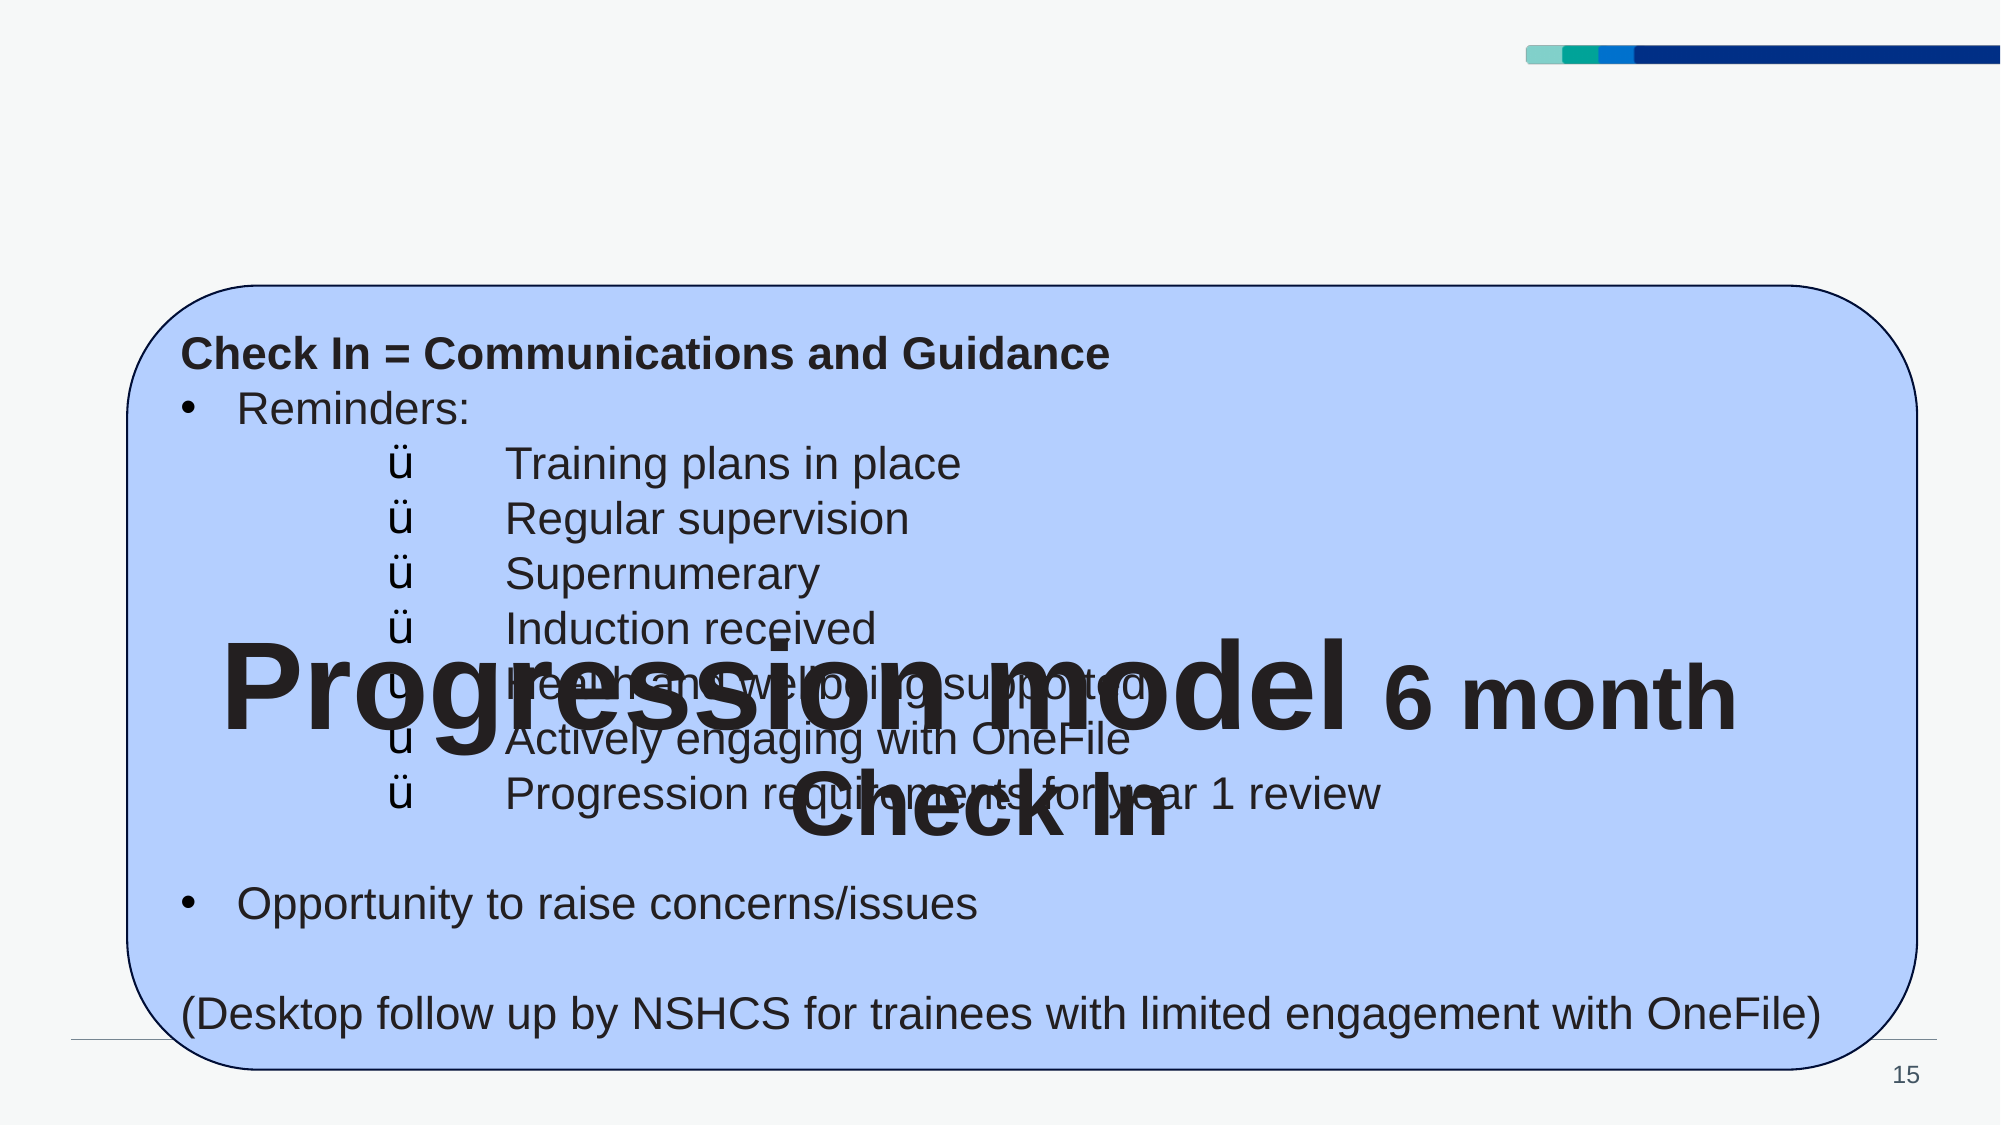

Check In = Communications and Guidance
Reminders:
Training plans in place
Regular supervision
Supernumerary
Induction received
Health and wellbeing supported
Actively engaging with OneFile
Progression requirements for year 1 review
Opportunity to raise concerns/issues
(Desktop follow up by NSHCS for trainees with limited engagement with OneFile)
# Progression model 6 month Check In